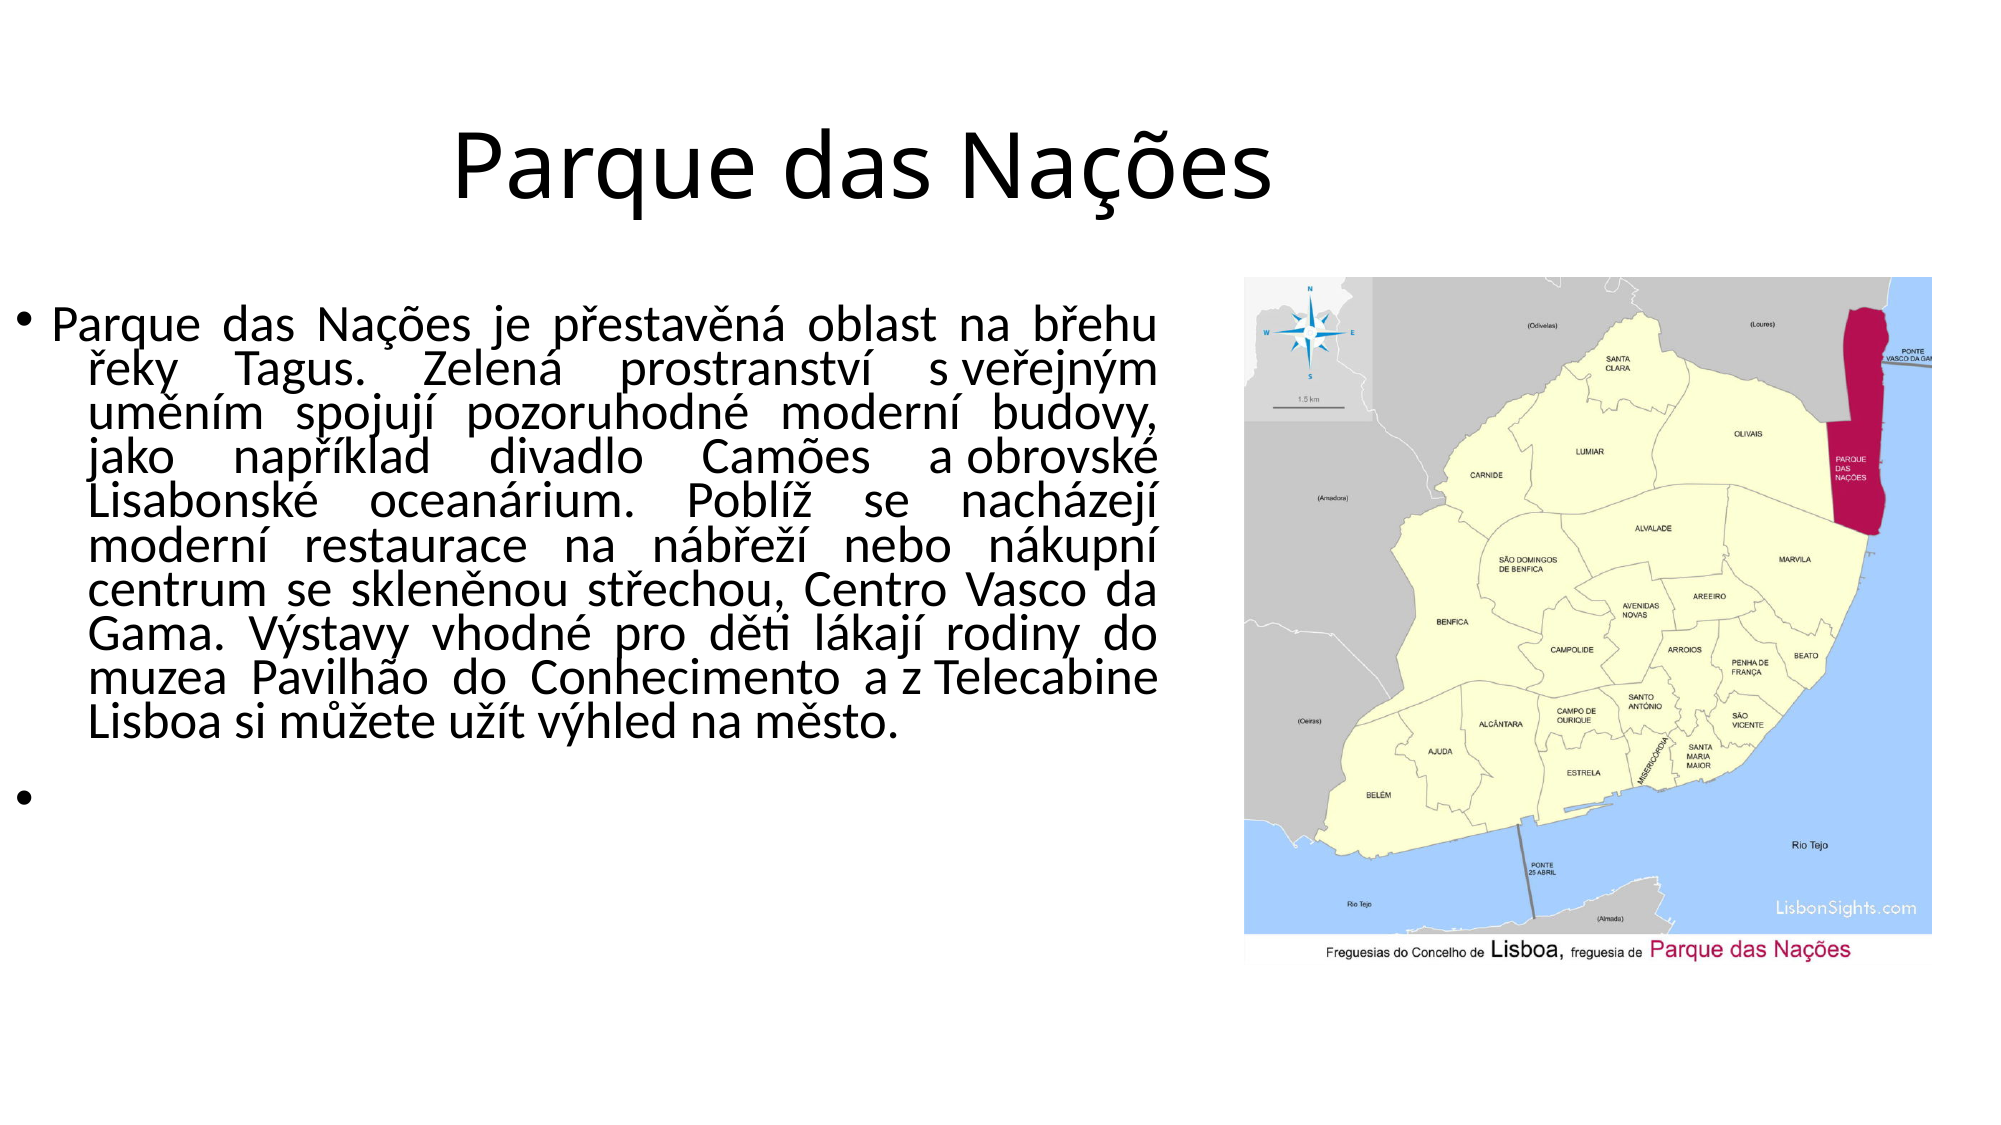

# Parque das Nações
Parque das Nações je přestavěná oblast na břehu řeky Tagus. Zelená prostranství s veřejným uměním spojují pozoruhodné moderní budovy, jako například divadlo Camões a obrovské Lisabonské oceanárium. Poblíž se nacházejí moderní restaurace na nábřeží nebo nákupní centrum se skleněnou střechou, Centro Vasco da Gama. Výstavy vhodné pro děti lákají rodiny do muzea Pavilhão do Conhecimento a z Telecabine Lisboa si můžete užít výhled na město.